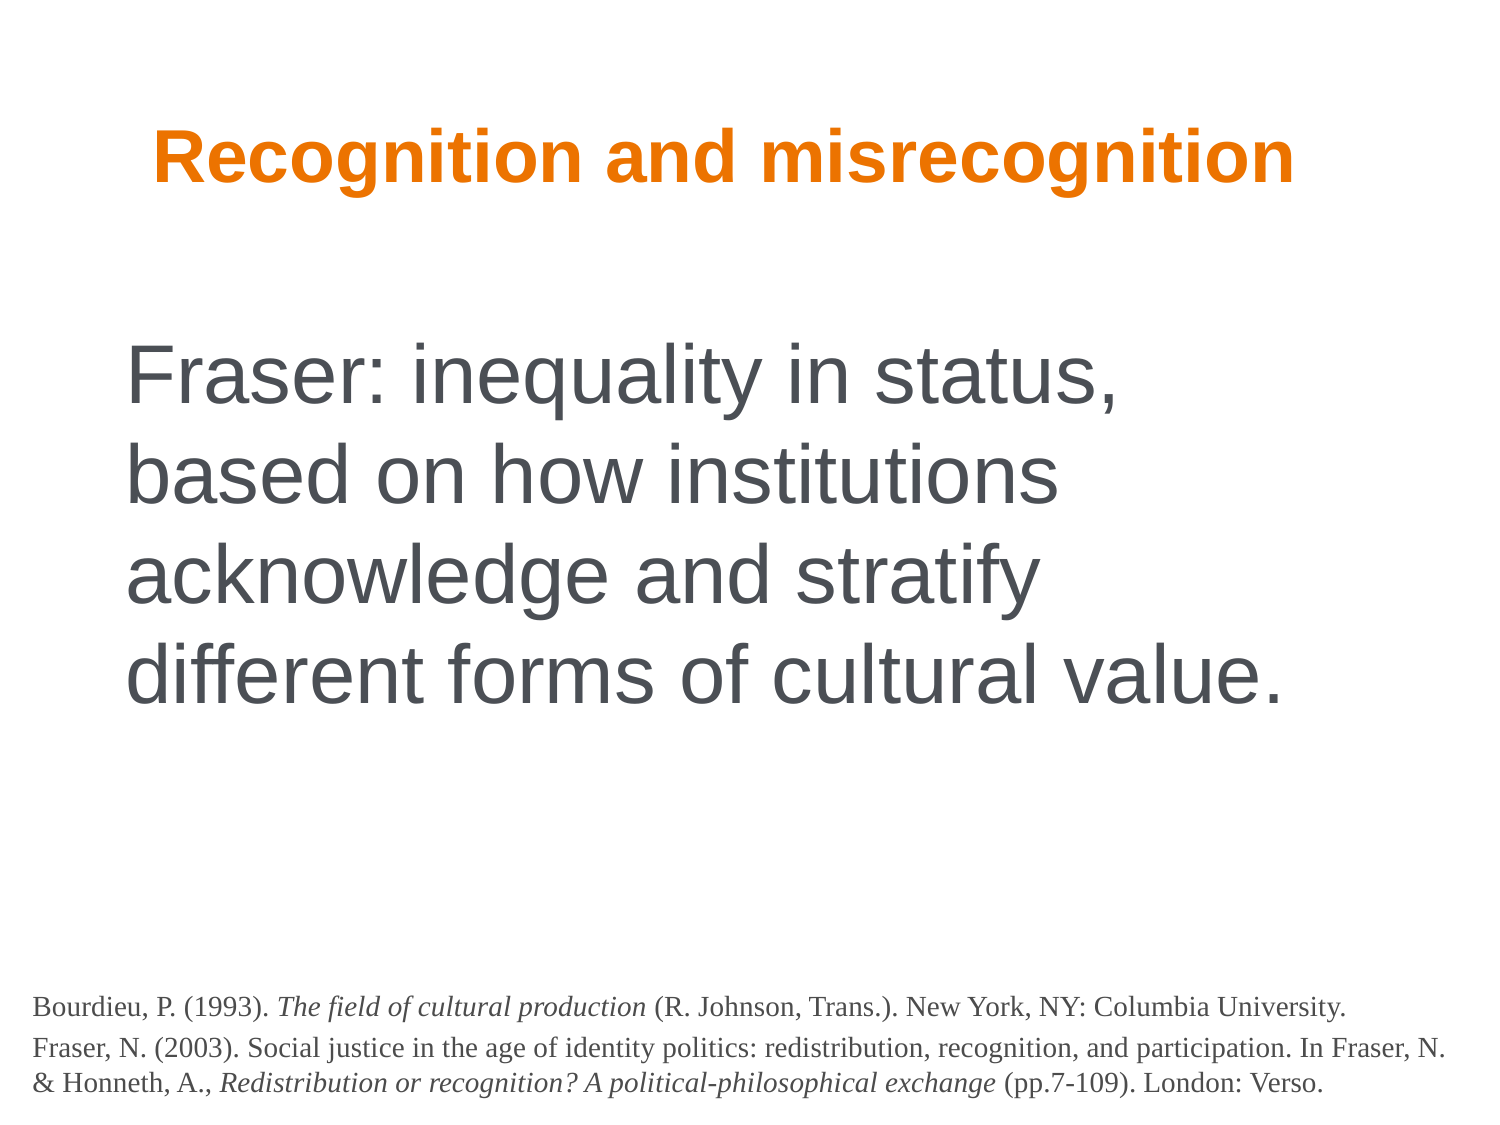

Recognition and misrecognition
Fraser: inequality in status, based on how institutions acknowledge and stratify different forms of cultural value.
Bourdieu, P. (1993). The field of cultural production (R. Johnson, Trans.). New York, NY: Columbia University.
Fraser, N. (2003). Social justice in the age of identity politics: redistribution, recognition, and participation. In Fraser, N. & Honneth, A., Redistribution or recognition? A political-philosophical exchange (pp.7-109). London: Verso.